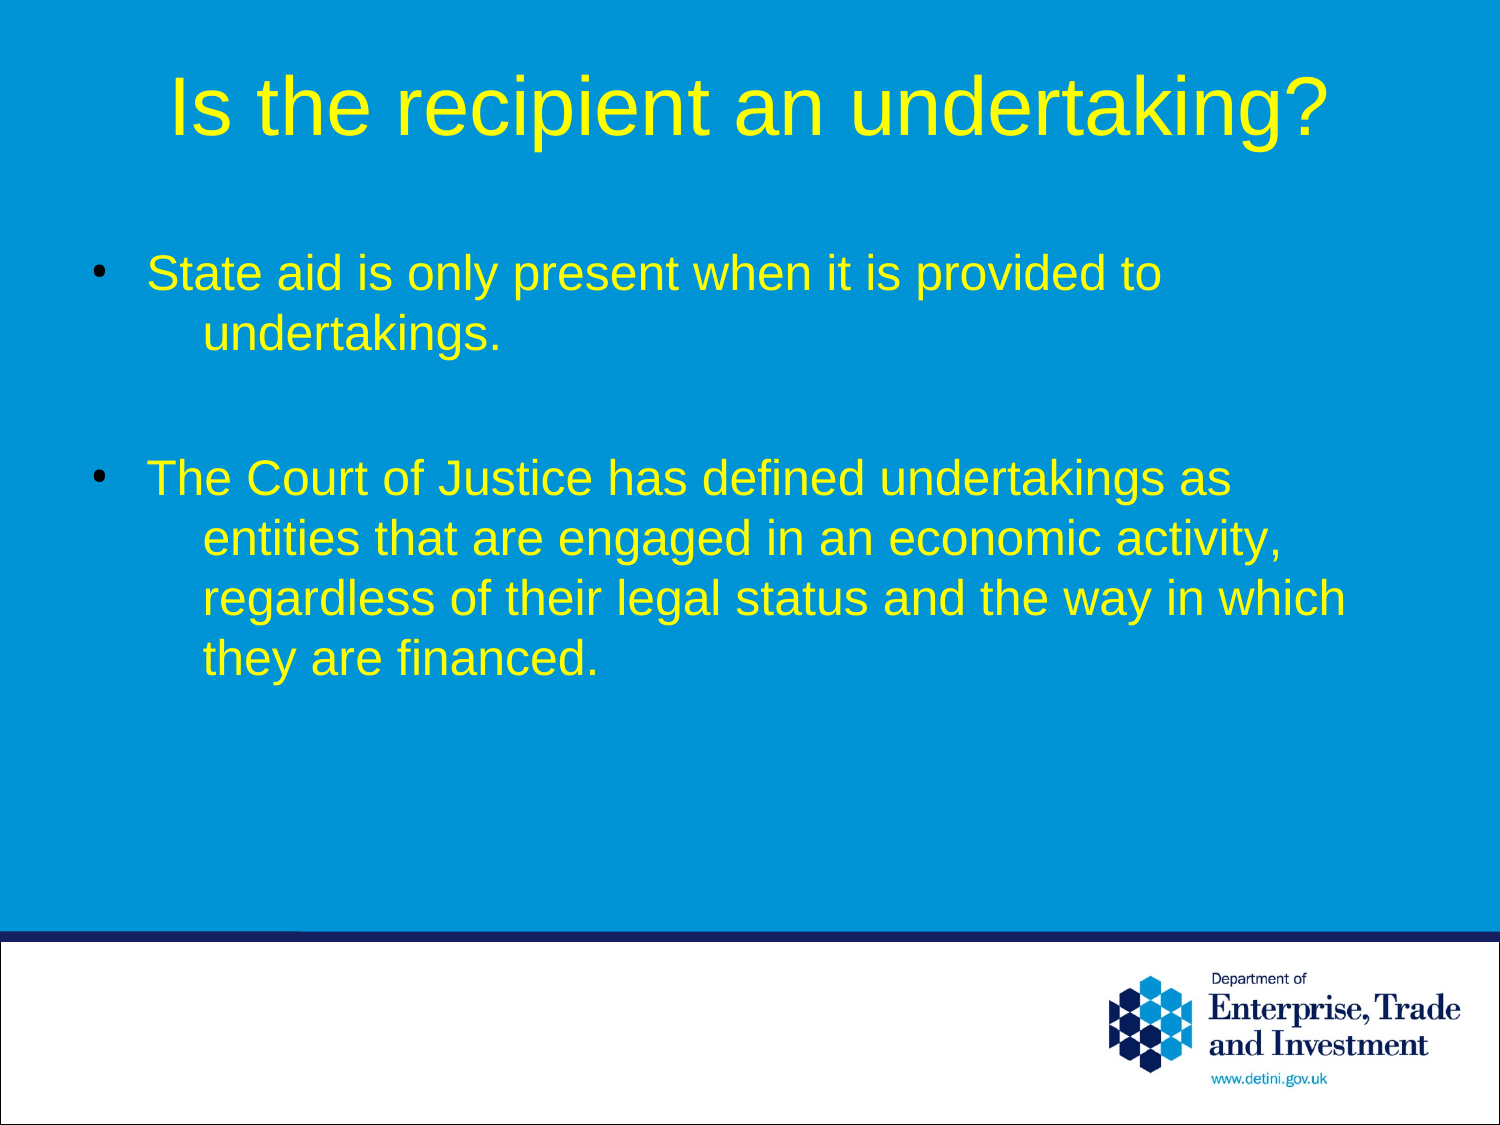

# Is the recipient an undertaking?
State aid is only present when it is provided to undertakings.
The Court of Justice has defined undertakings as entities that are engaged in an economic activity, regardless of their legal status and the way in which they are financed.